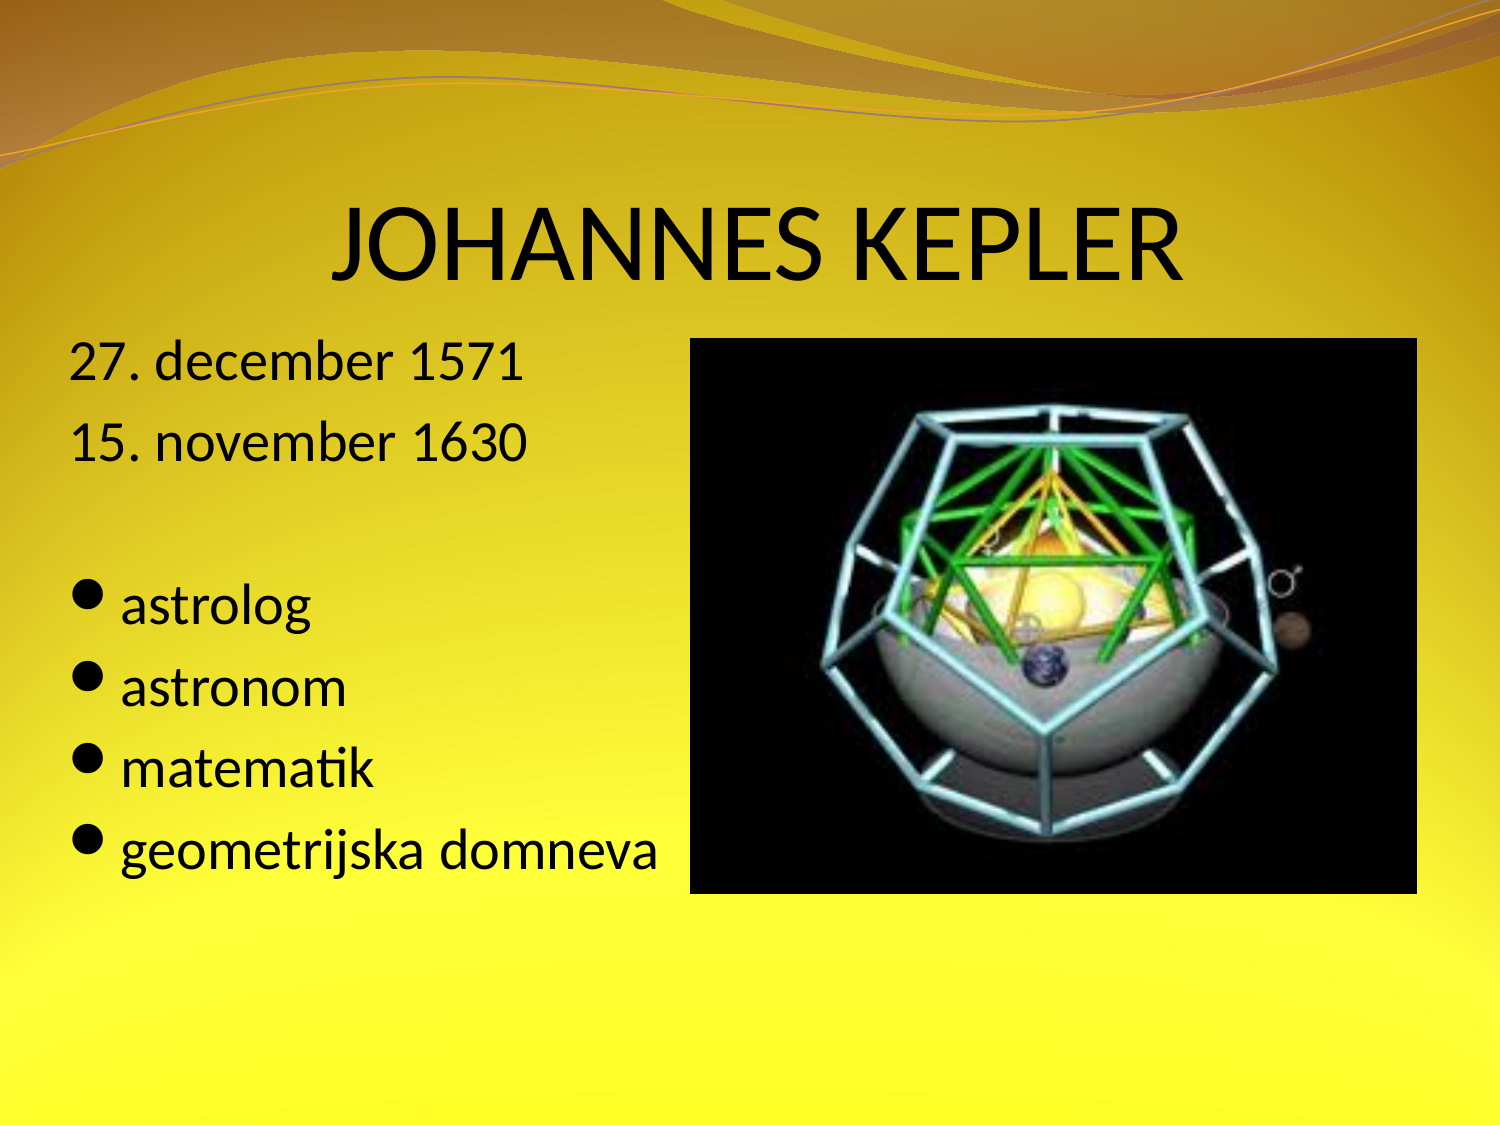

# JOHANNES KEPLER
27. december 1571
15. november 1630
astrolog
astronom
matematik
geometrijska domneva